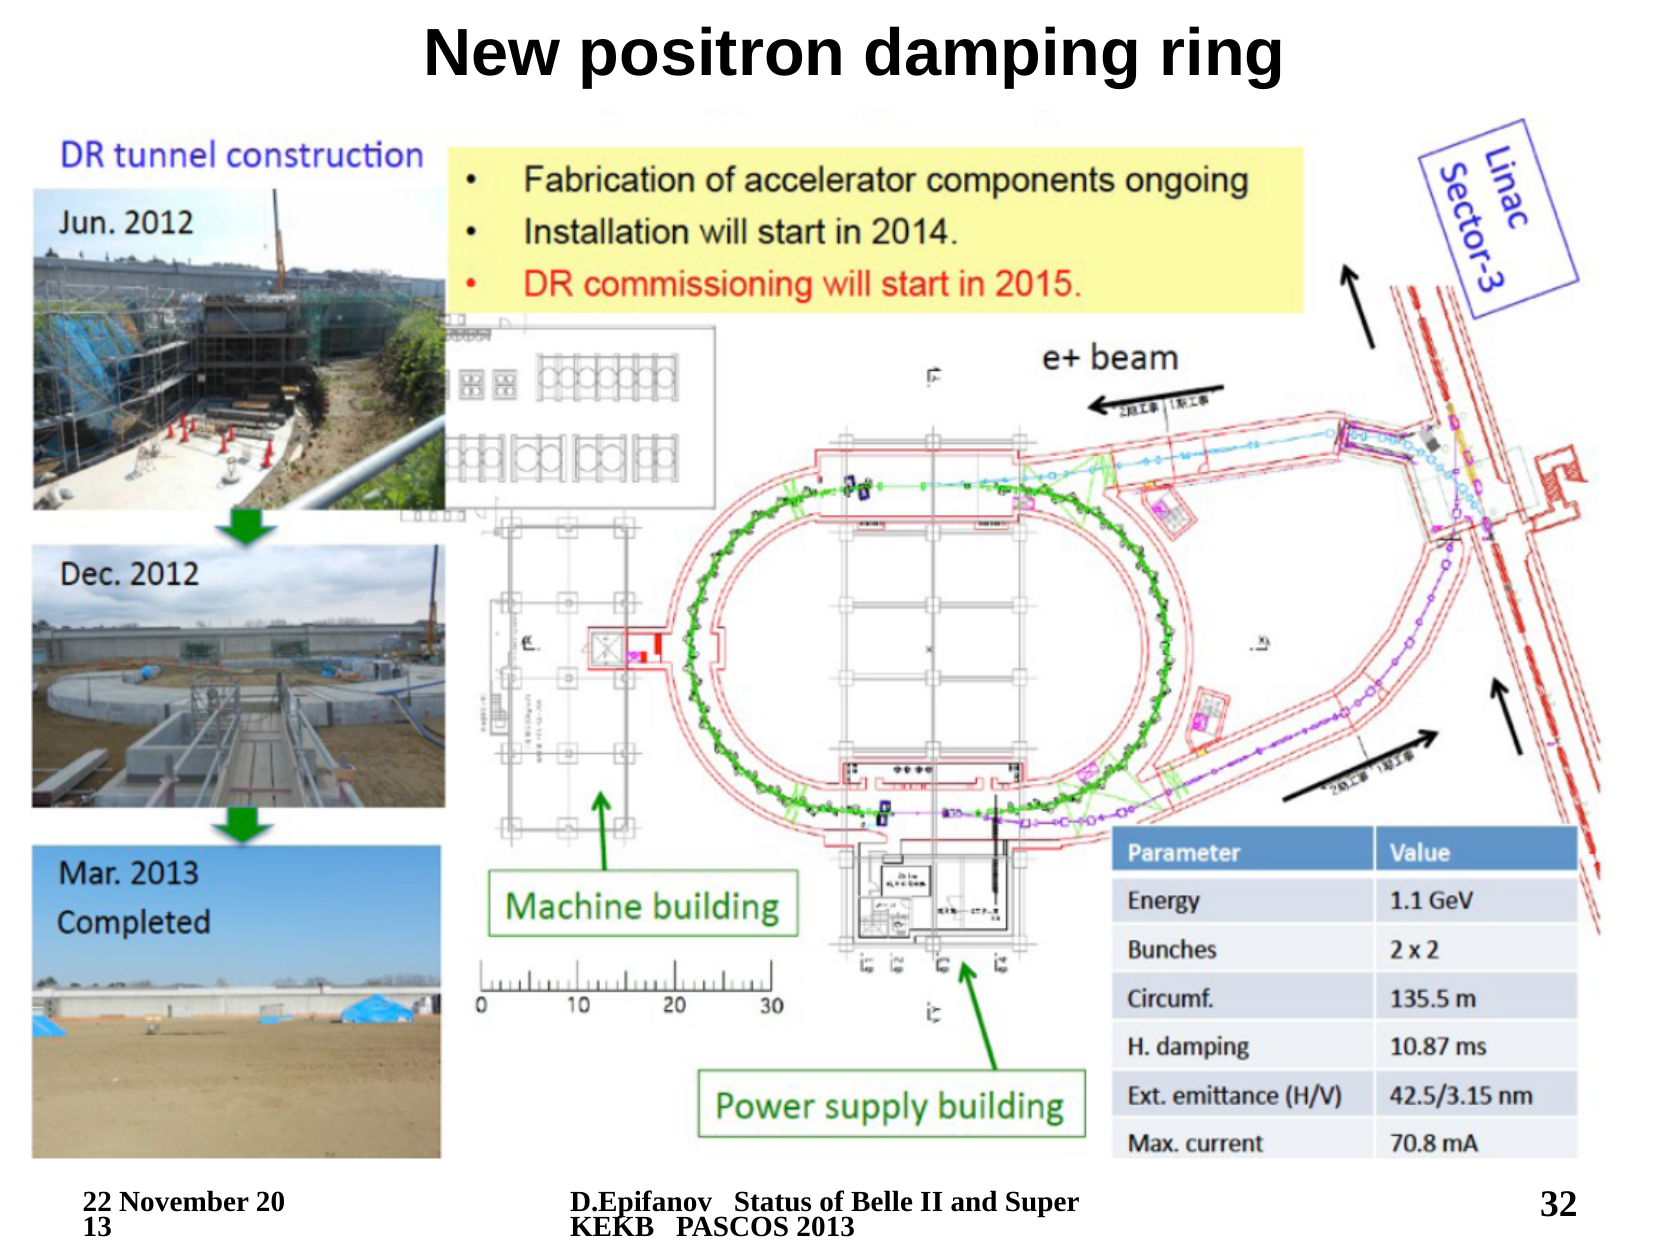

# New positron damping ring
32
22 November 2013
D.Epifanov Status of Belle II and SuperKEKB PASCOS 2013